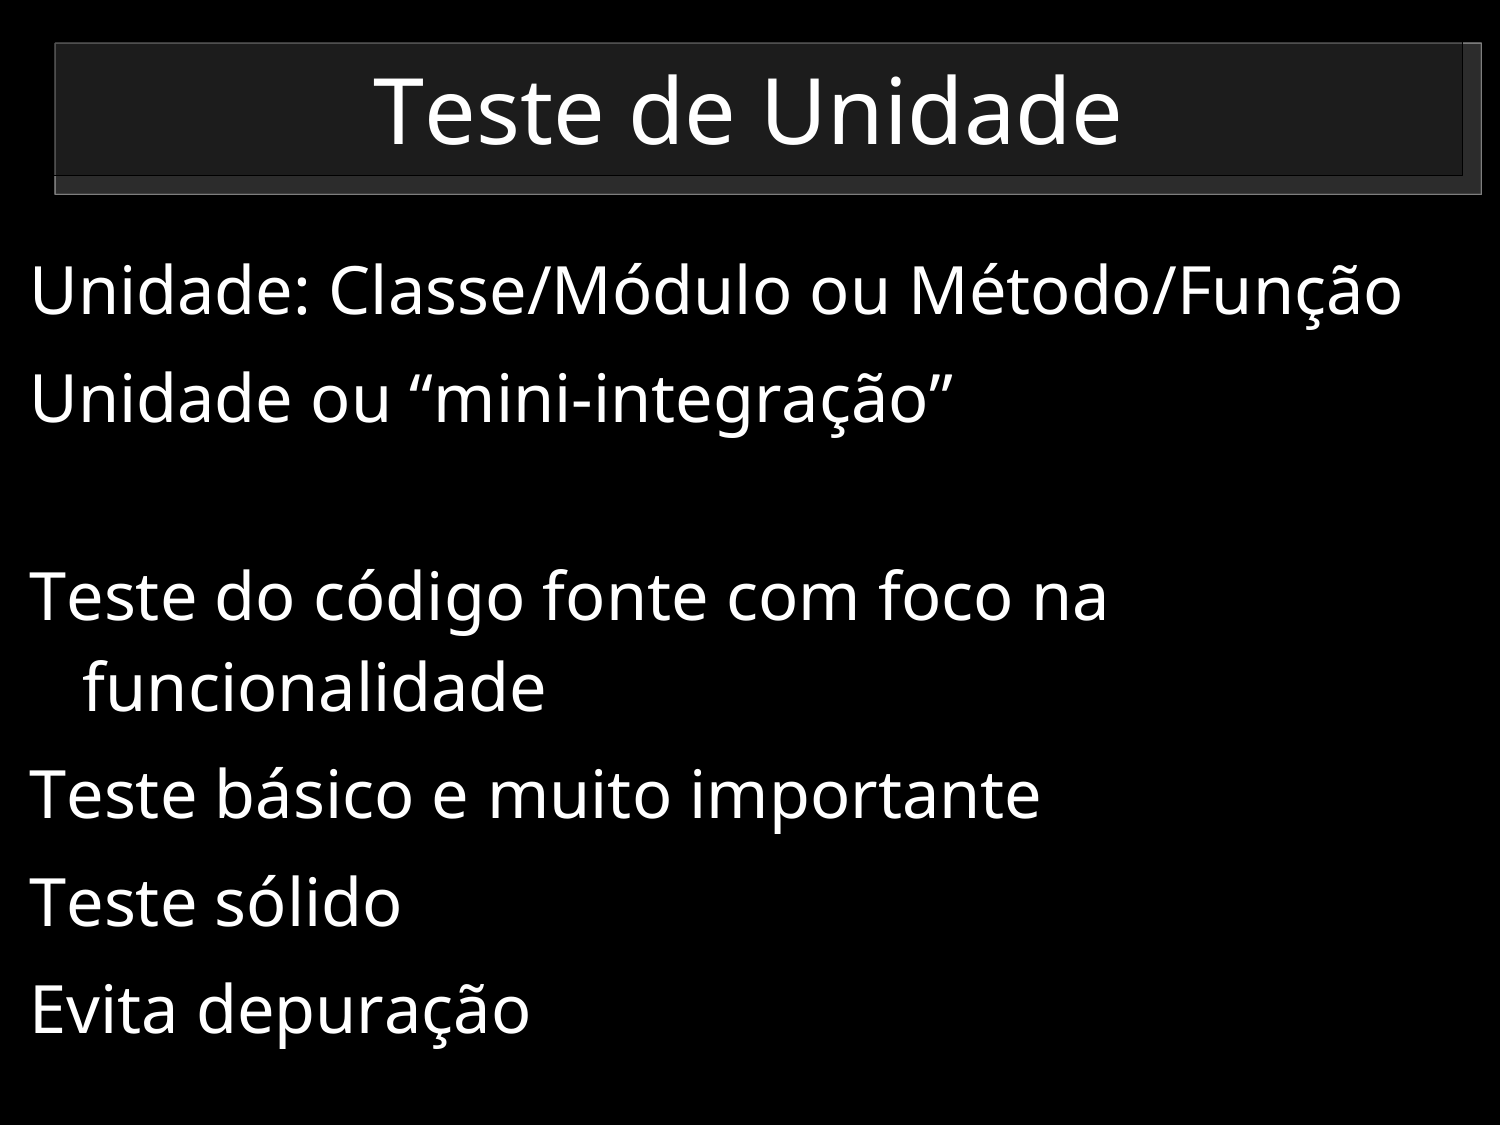

# Teste de Unidade
Unidade: Classe/Módulo ou Método/Função
Unidade ou “mini-integração”
Teste do código fonte com foco na funcionalidade
Teste básico e muito importante
Teste sólido
Evita depuração